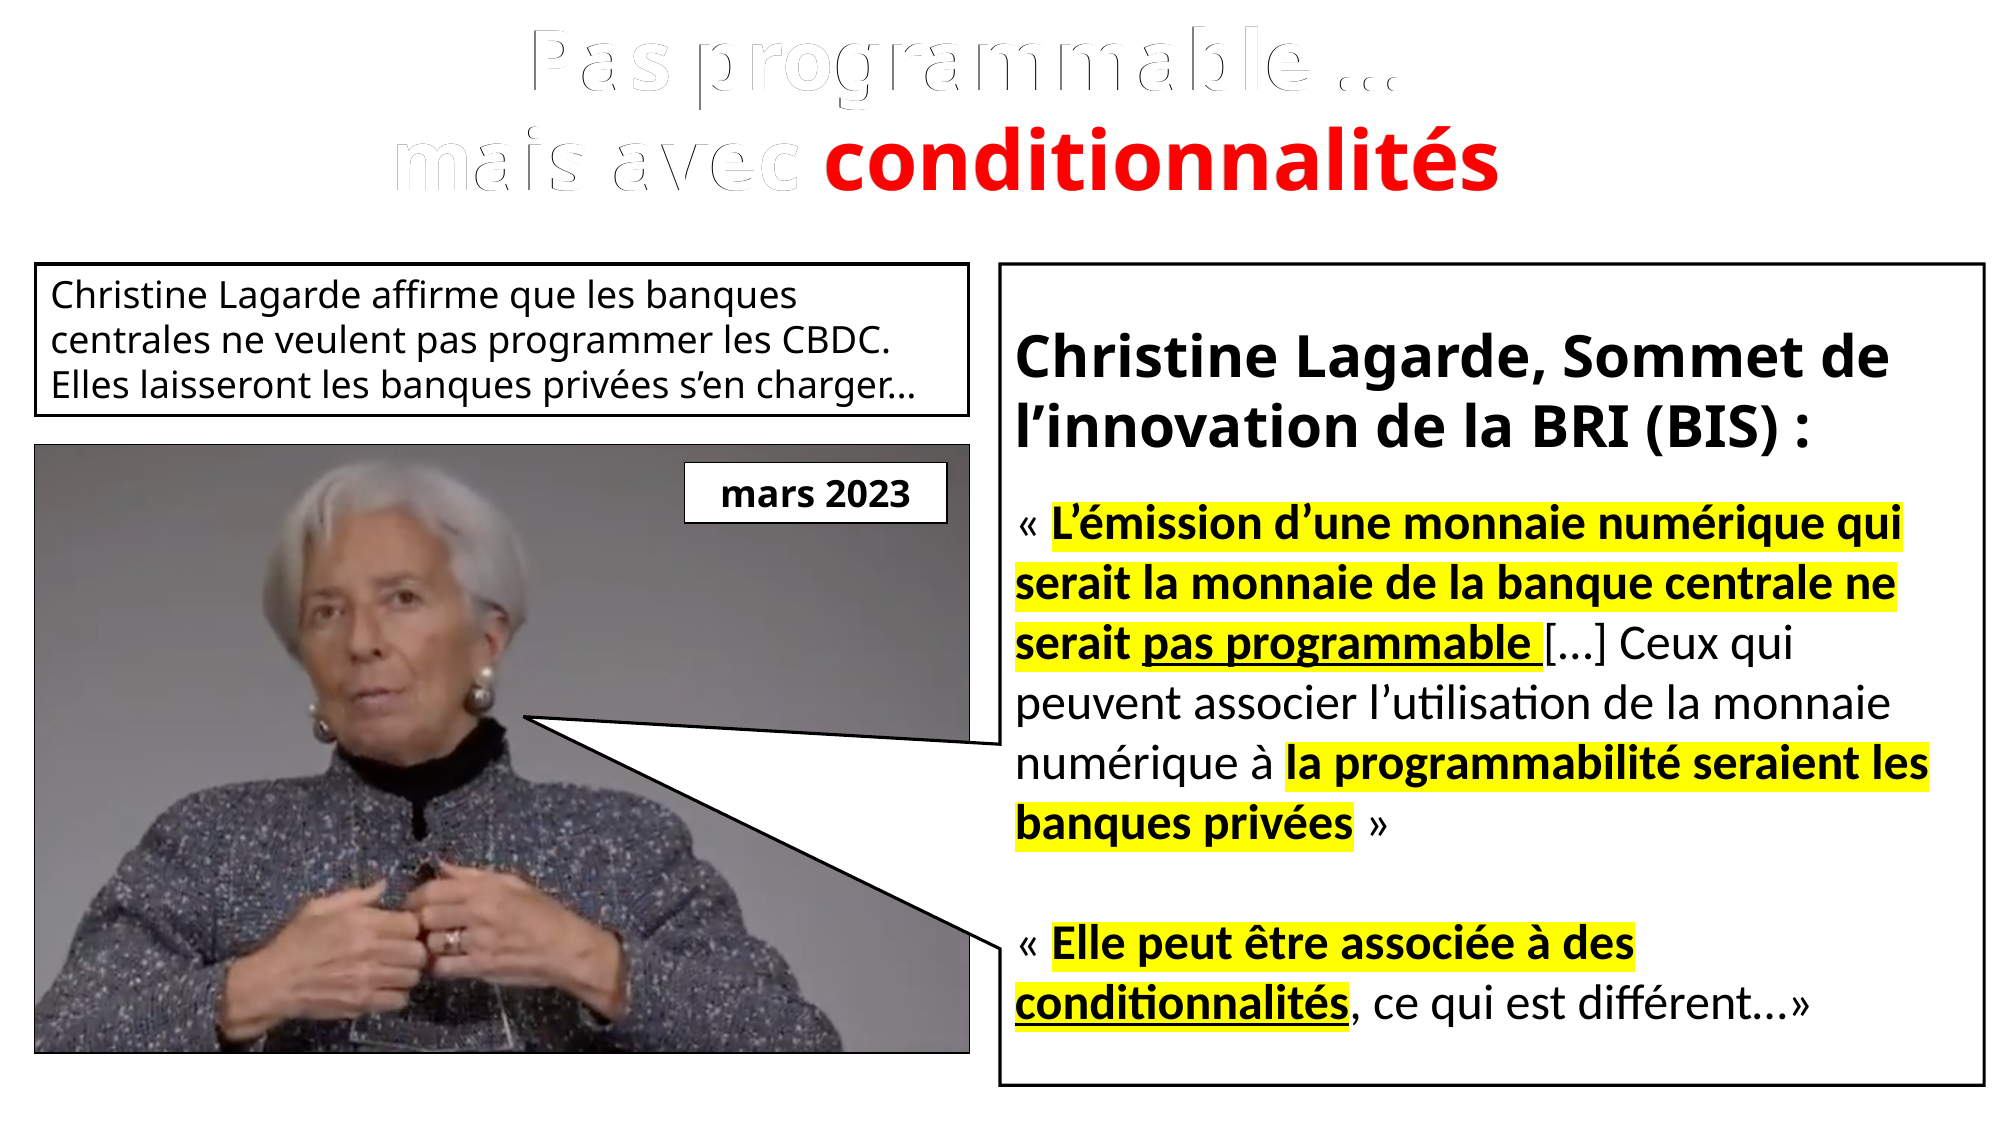

Pas programmable …
mais avec conditionnalités
Christine Lagarde affirme que les banques centrales ne veulent pas programmer les CBDC.
Elles laisseront les banques privées s’en charger…
Christine Lagarde, Sommet de l’innovation de la BRI (BIS) :
« L’émission d’une monnaie numérique qui serait la monnaie de la banque centrale ne serait pas programmable […] Ceux qui peuvent associer l’utilisation de la monnaie numérique à la programmabilité seraient les banques privées »
« Elle peut être associée à des conditionnalités, ce qui est différent…»
mars 2023